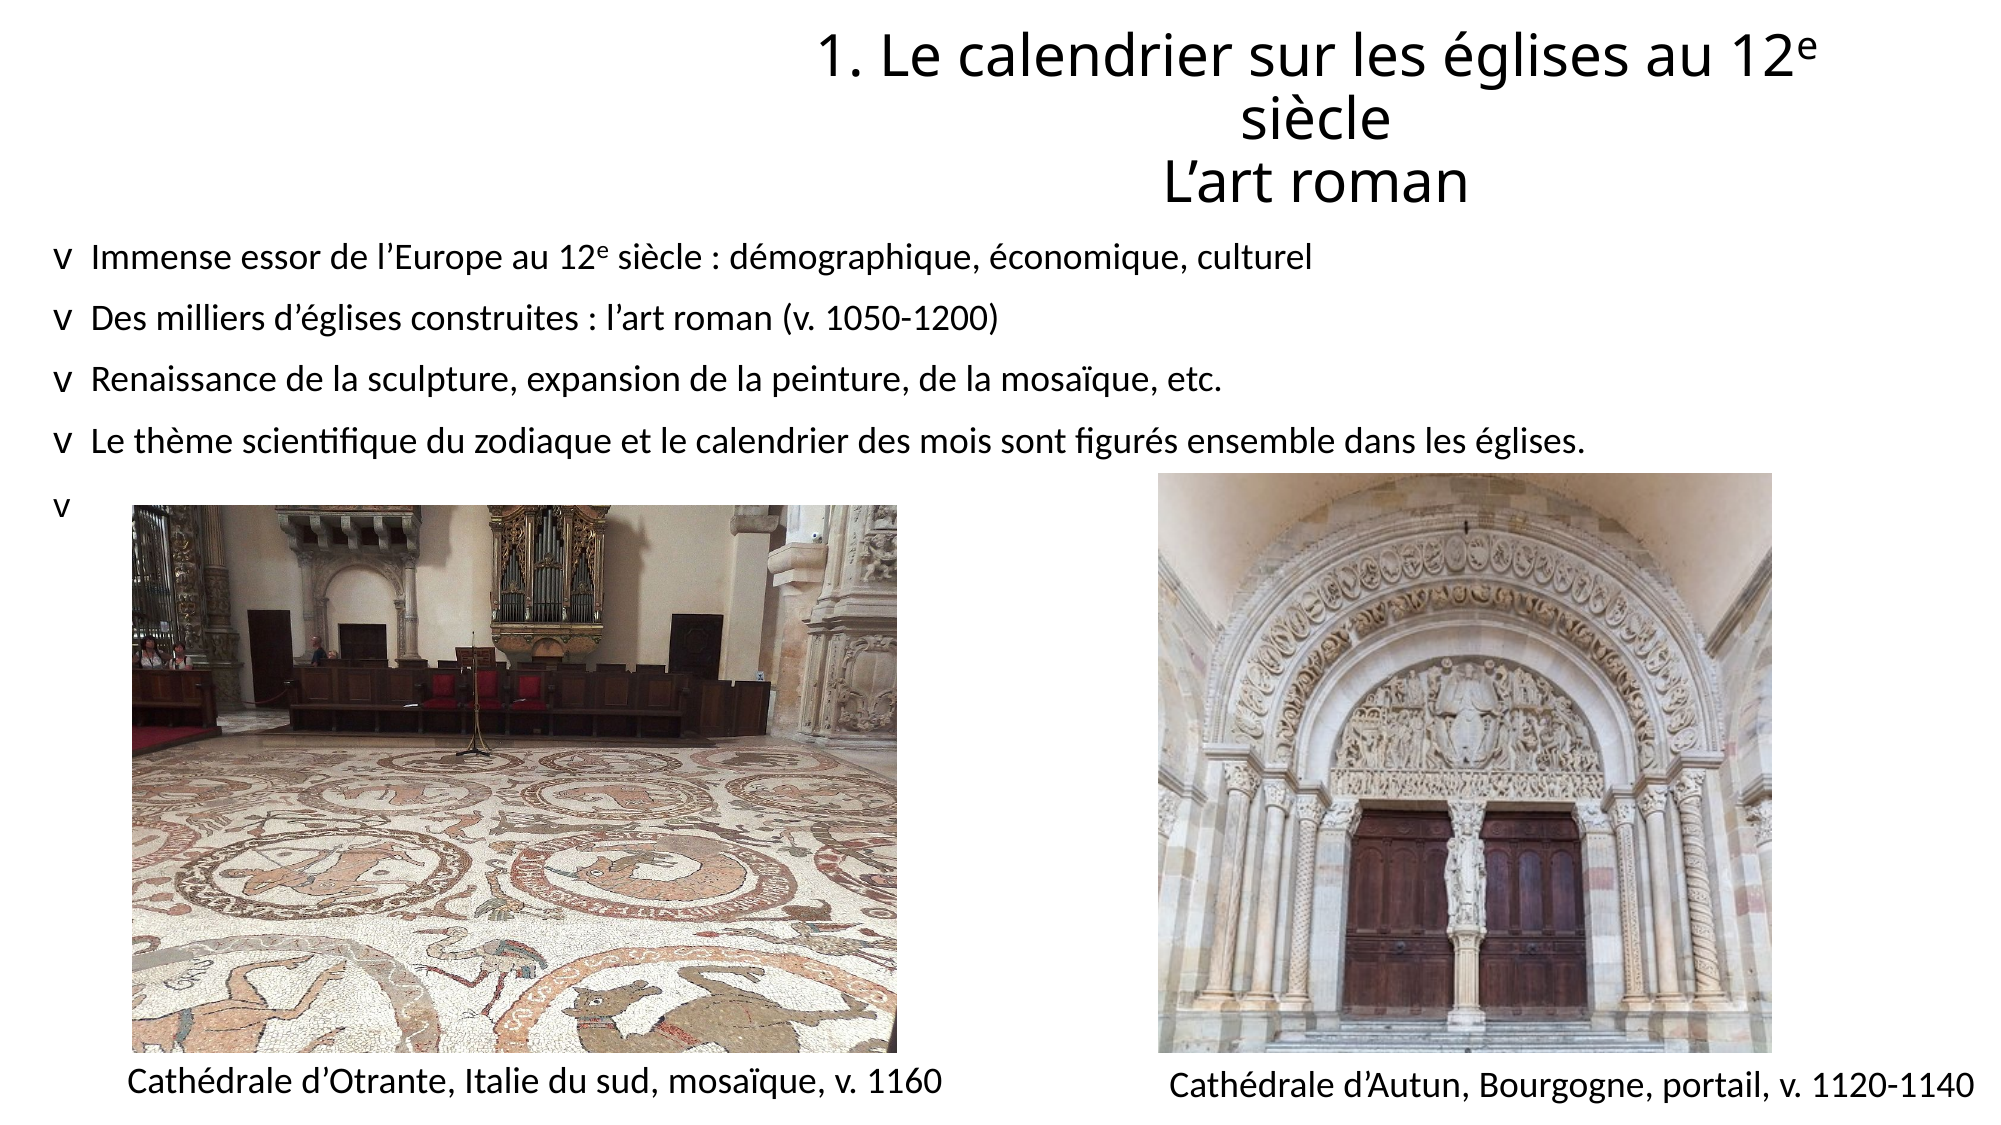

# 1. Le calendrier sur les églises au 12e siècle L’art roman
Immense essor de l’Europe au 12e siècle : démographique, économique, culturel
Des milliers d’églises construites : l’art roman (v. 1050-1200)
Renaissance de la sculpture, expansion de la peinture, de la mosaïque, etc.
Le thème scientifique du zodiaque et le calendrier des mois sont figurés ensemble dans les églises.
Cathédrale d’Otrante, Italie du sud, mosaïque, v. 1160
Cathédrale d’Autun, Bourgogne, portail, v. 1120-1140